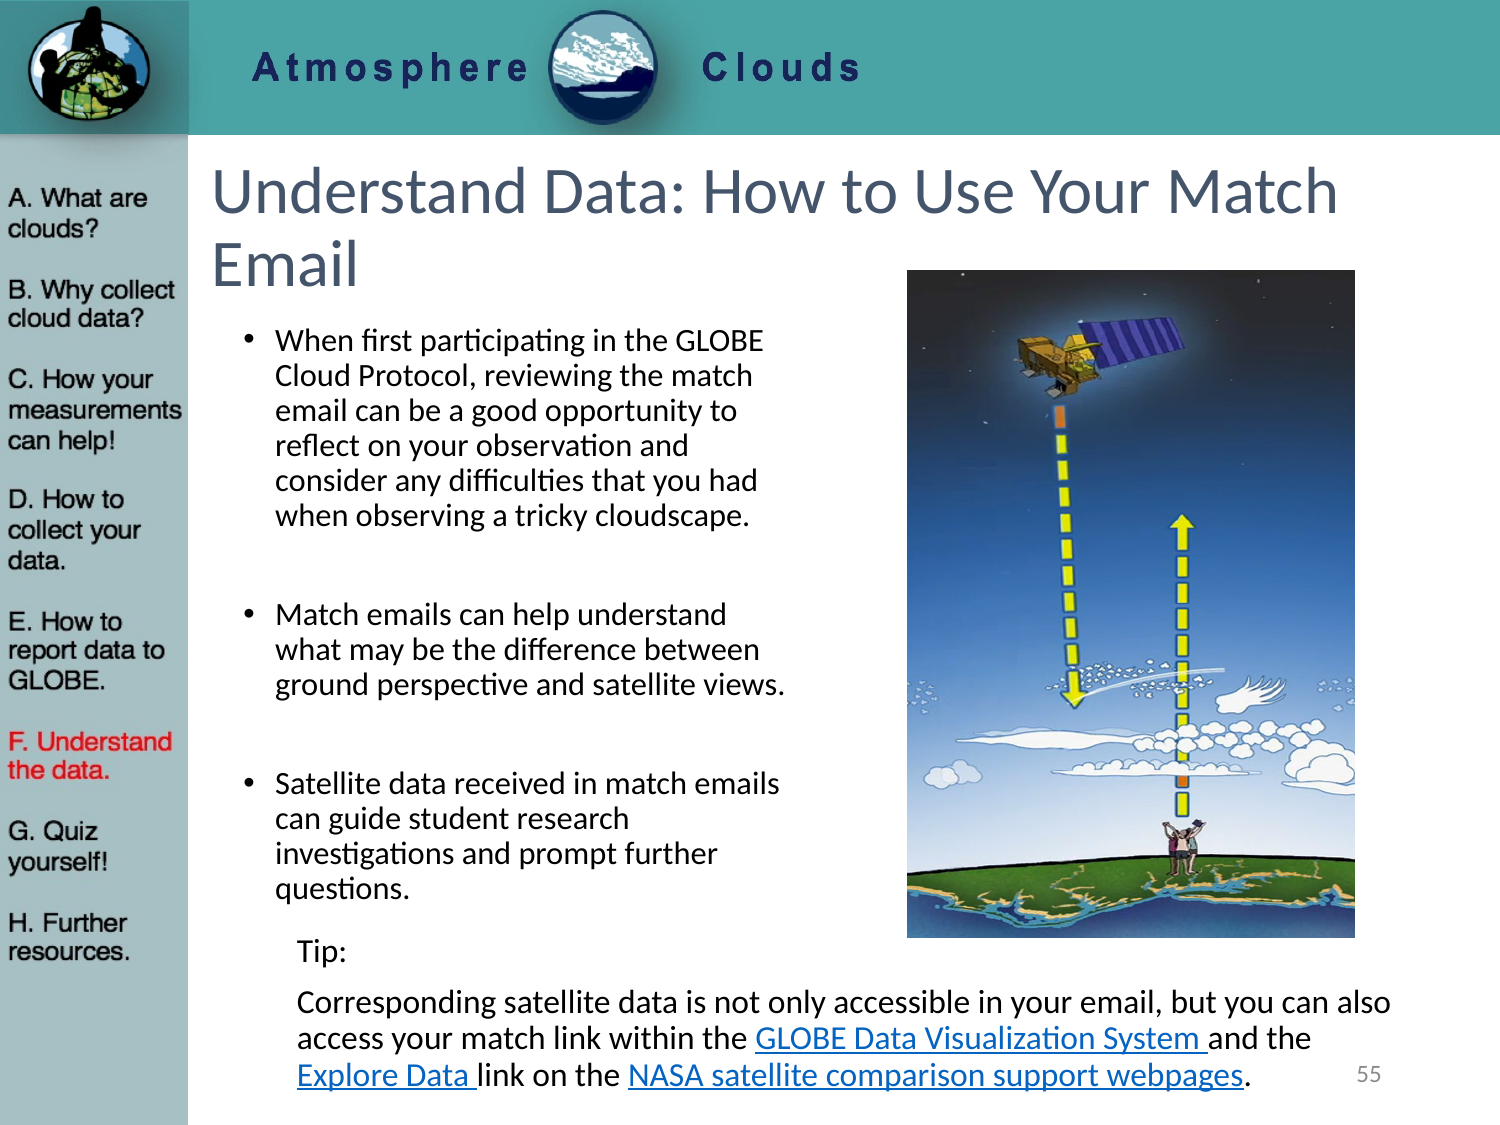

# Understand Data: How to Use Your Match Email
When first participating in the GLOBE Cloud Protocol, reviewing the match email can be a good opportunity to reflect on your observation and consider any difficulties that you had when observing a tricky cloudscape.
Match emails can help understand what may be the difference between ground perspective and satellite views.
Satellite data received in match emails can guide student research investigations and prompt further questions.
Tip:
Corresponding satellite data is not only accessible in your email, but you can also access your match link within the GLOBE Data Visualization System and the Explore Data link on the NASA satellite comparison support webpages.